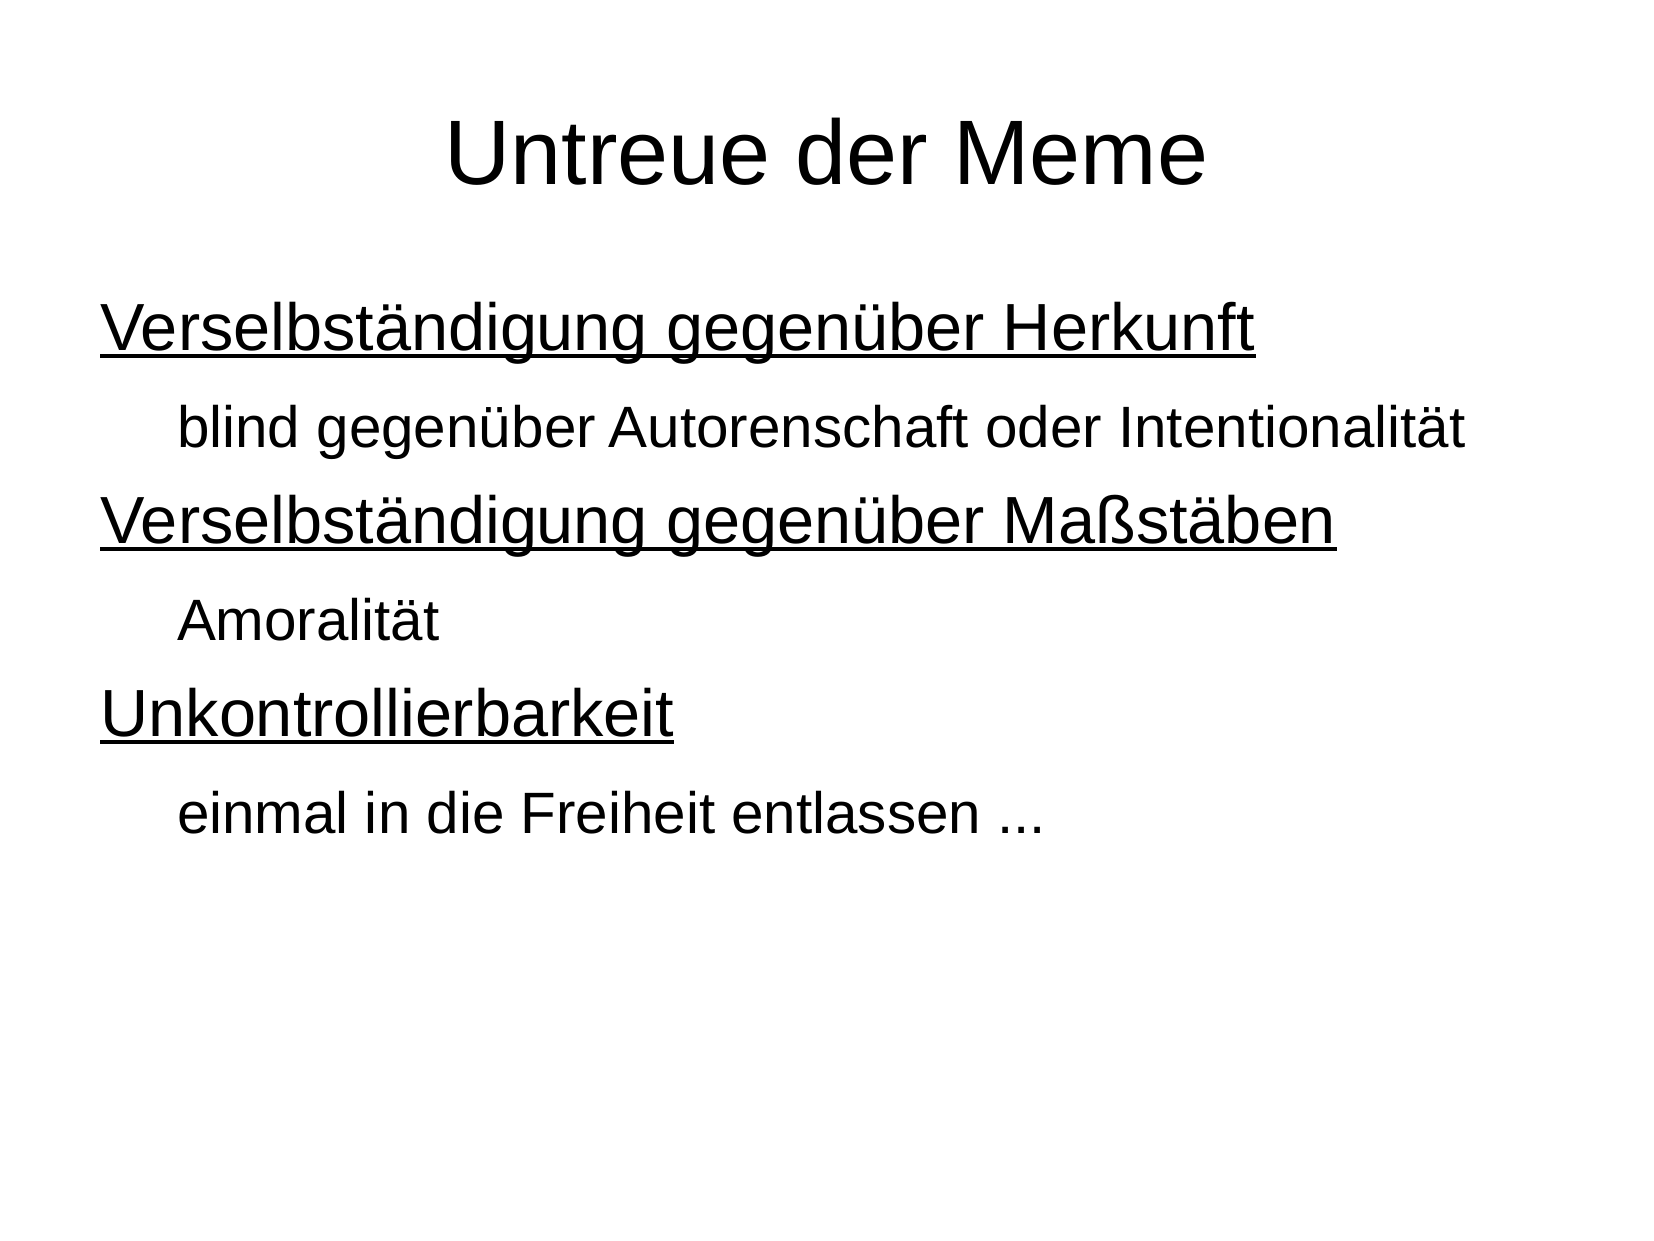

# Untreue der Meme
Verselbständigung gegenüber Herkunft
blind gegenüber Autorenschaft oder Intentionalität
Verselbständigung gegenüber Maßstäben
Amoralität
Unkontrollierbarkeit
einmal in die Freiheit entlassen ...